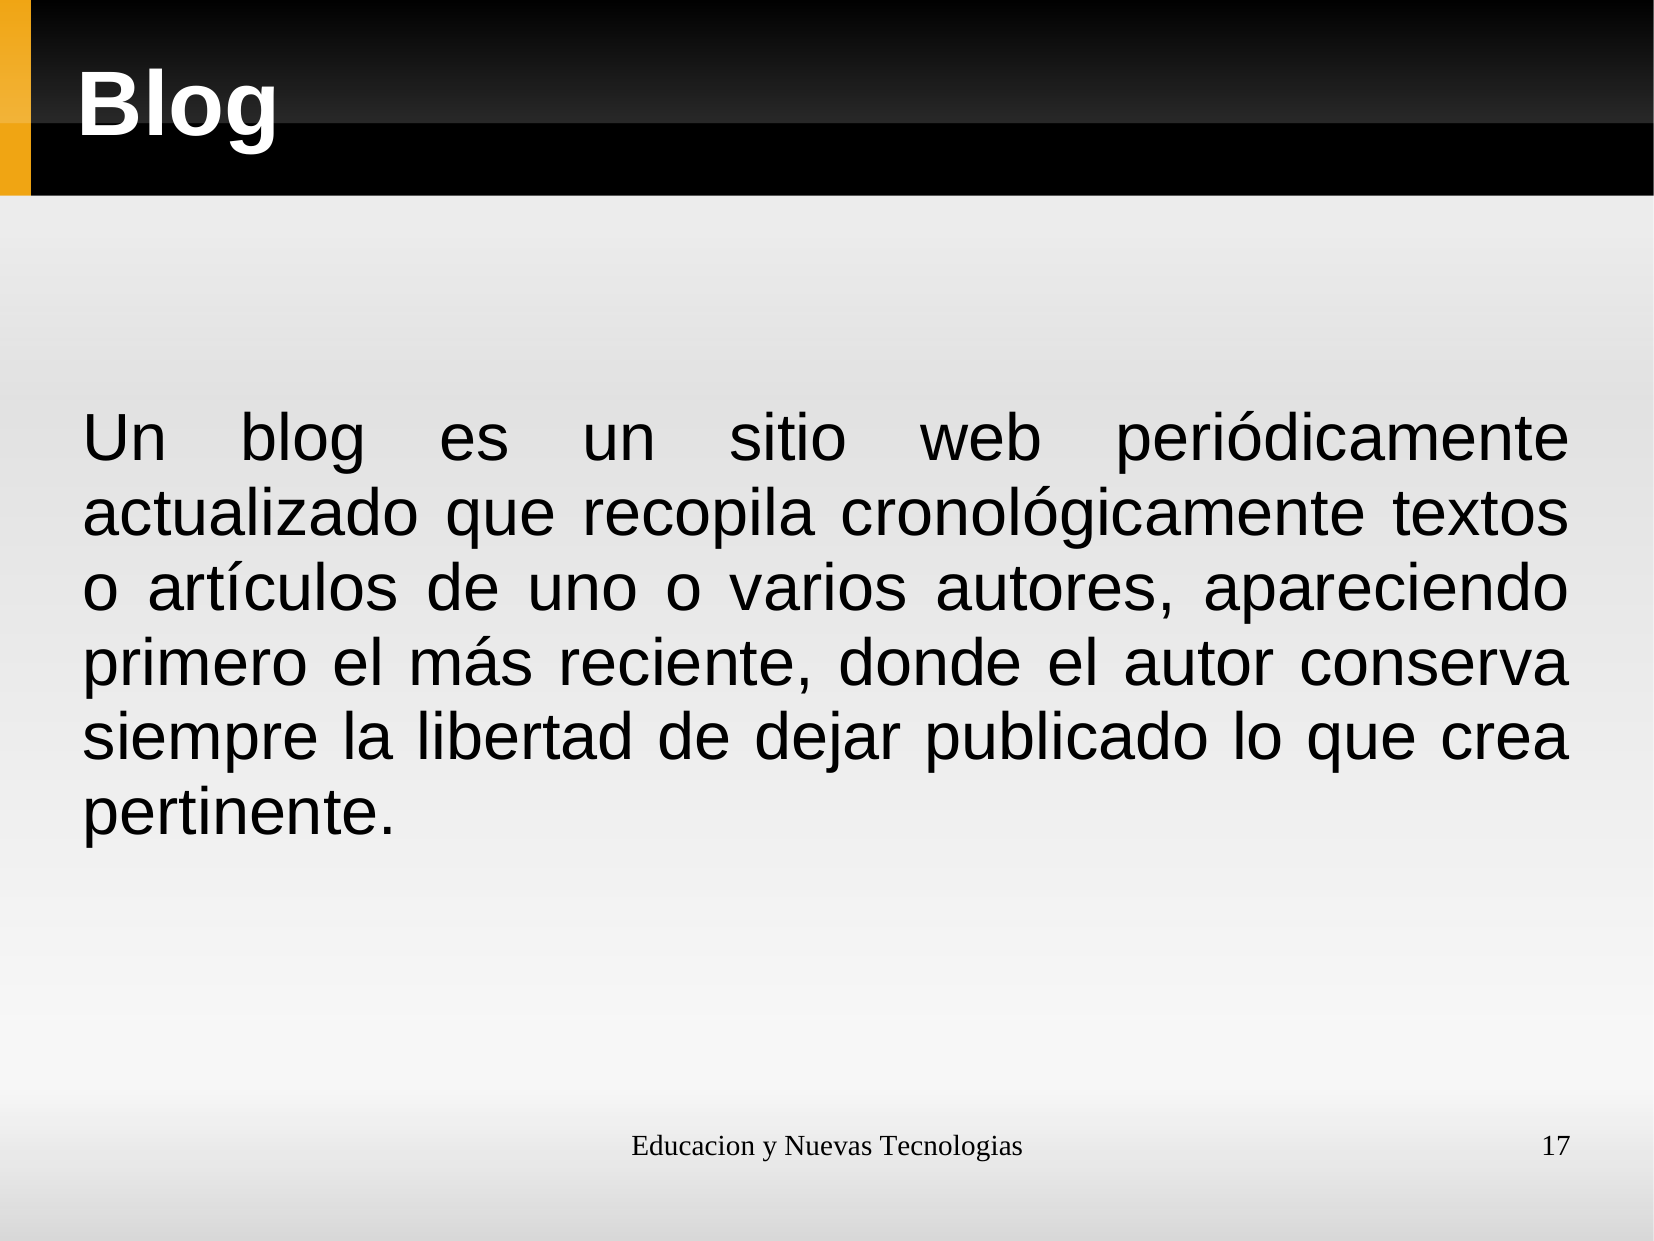

# Blog
Un blog es un sitio web periódicamente actualizado que recopila cronológicamente textos o artículos de uno o varios autores, apareciendo primero el más reciente, donde el autor conserva siempre la libertad de dejar publicado lo que crea pertinente.
Educacion y Nuevas Tecnologias
17